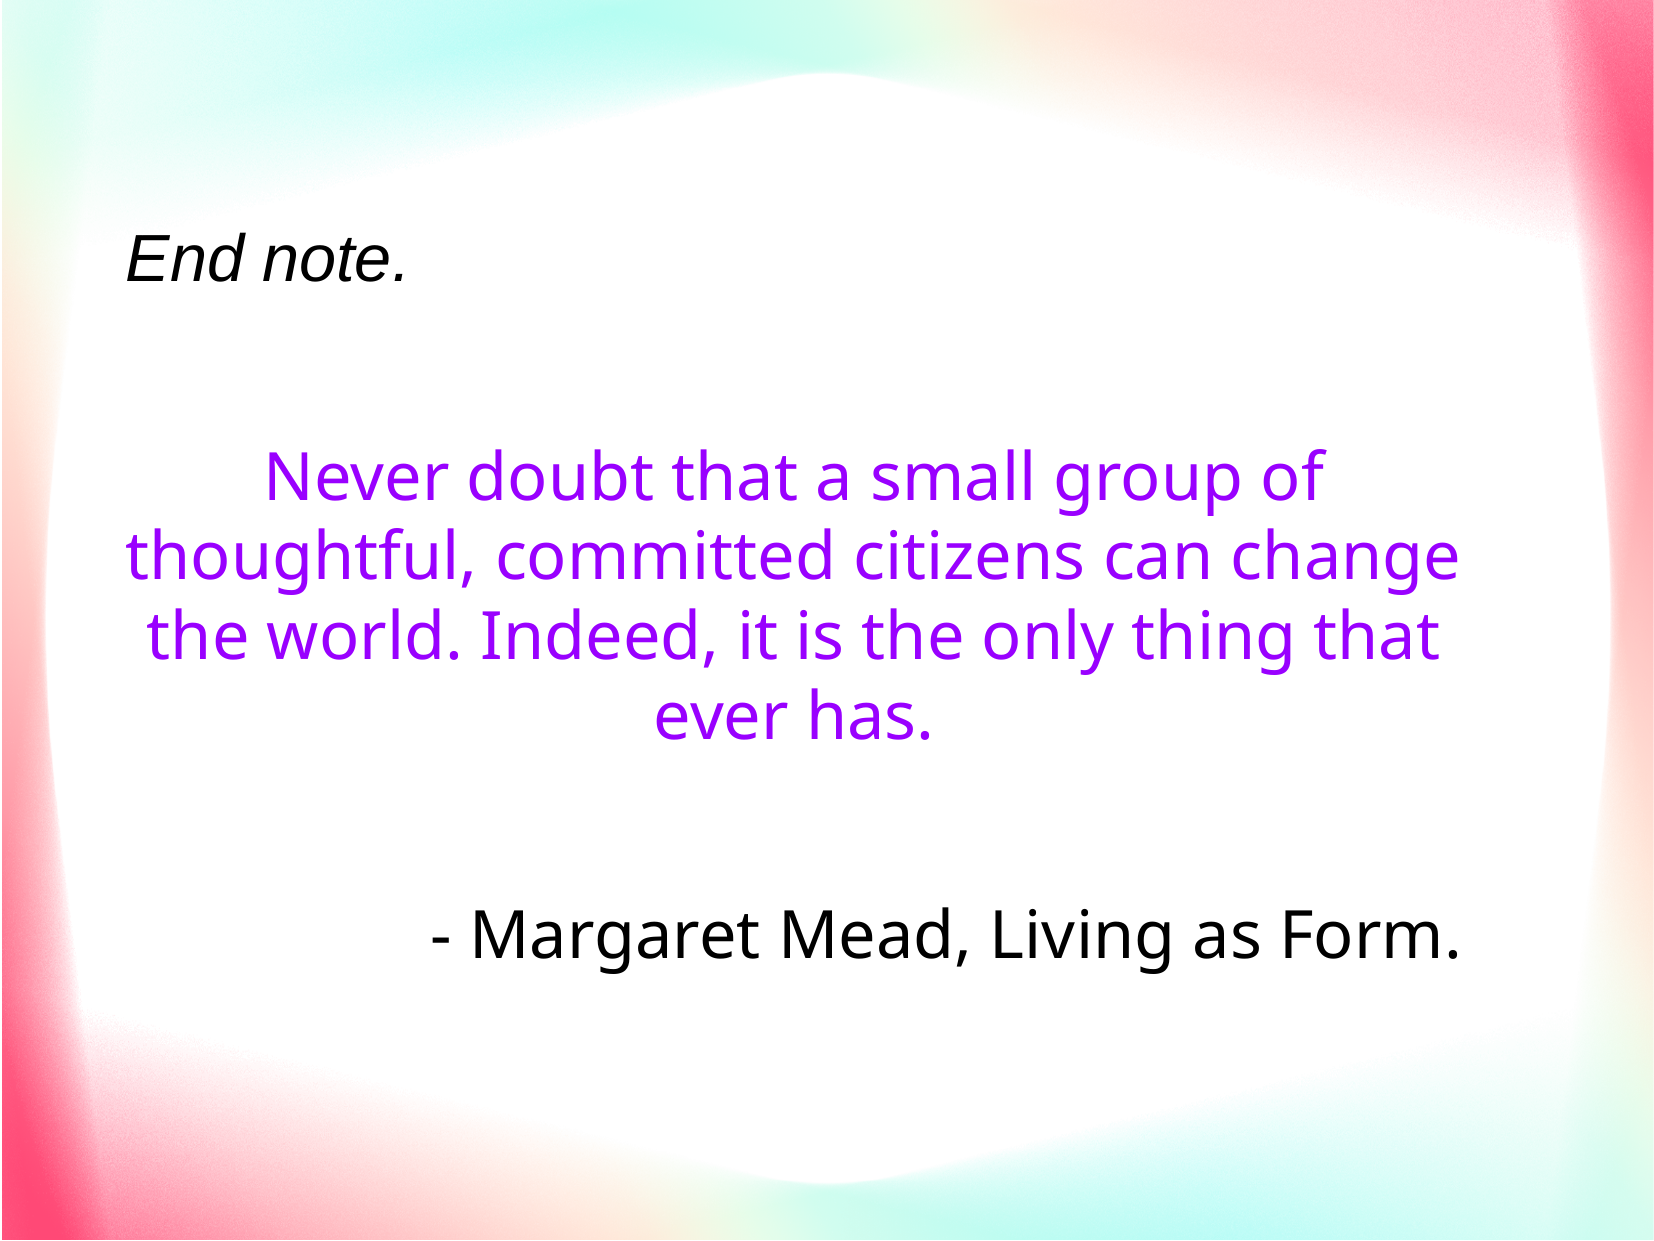

# End note.
Never doubt that a small group of thoughtful, committed citizens can change the world. Indeed, it is the only thing that ever has.
- Margaret Mead, Living as Form.